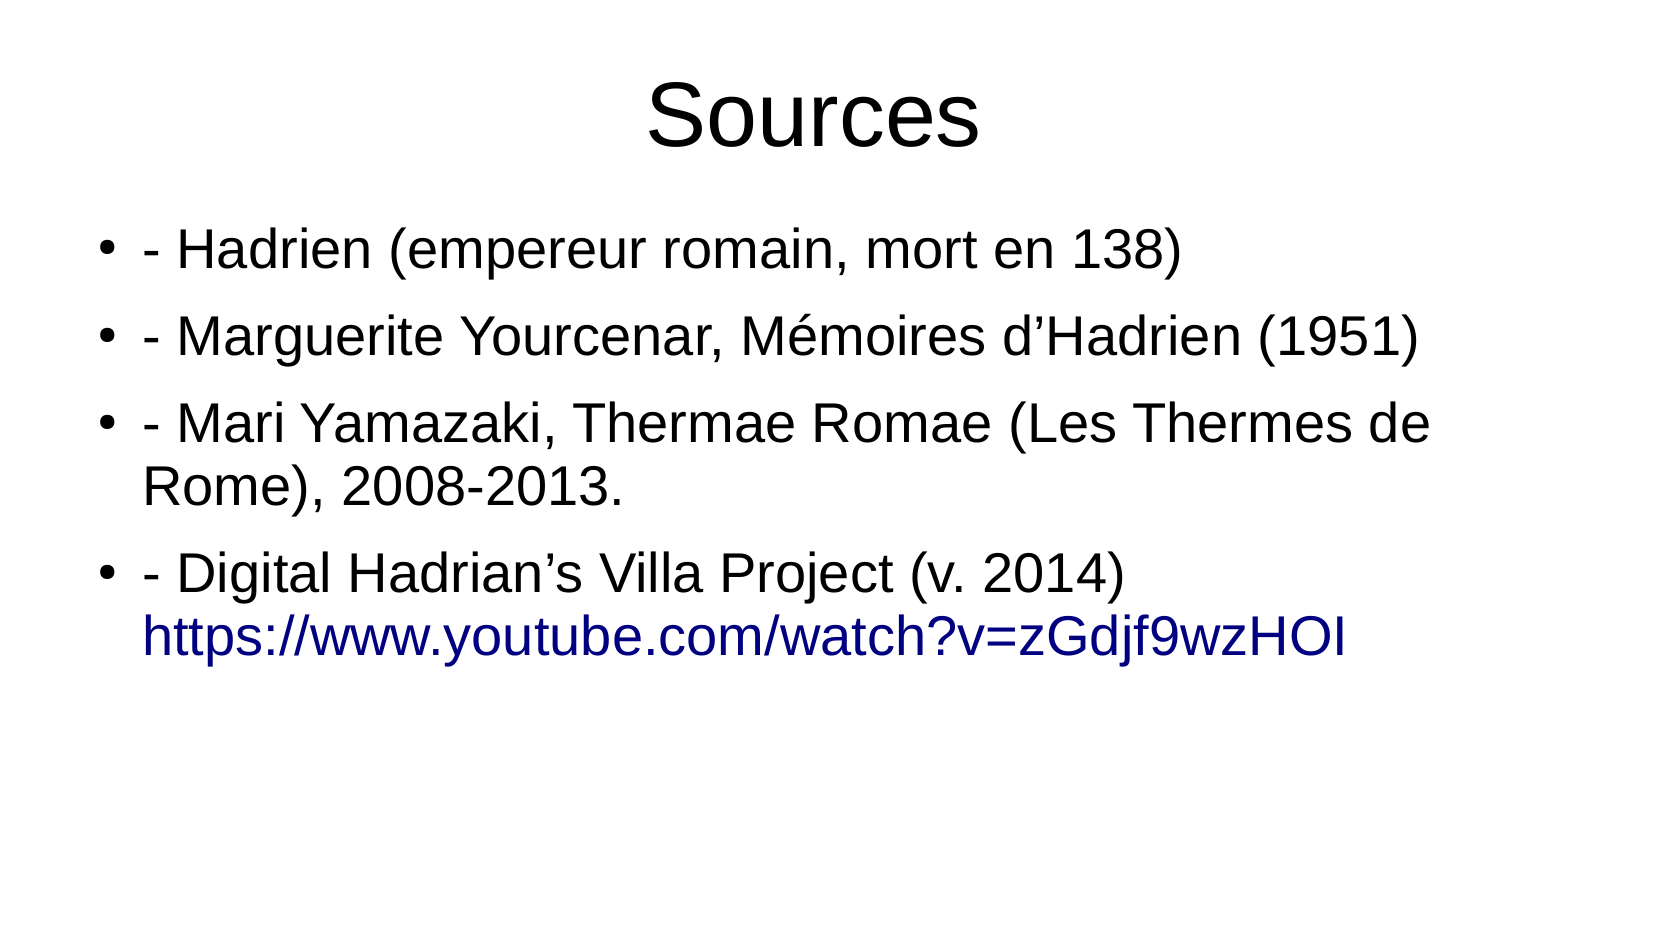

# Sources
- Hadrien (empereur romain, mort en 138)
- Marguerite Yourcenar, Mémoires d’Hadrien (1951)
- Mari Yamazaki, Thermae Romae (Les Thermes de Rome), 2008-2013.
- Digital Hadrian’s Villa Project (v. 2014) https://www.youtube.com/watch?v=zGdjf9wzHOI